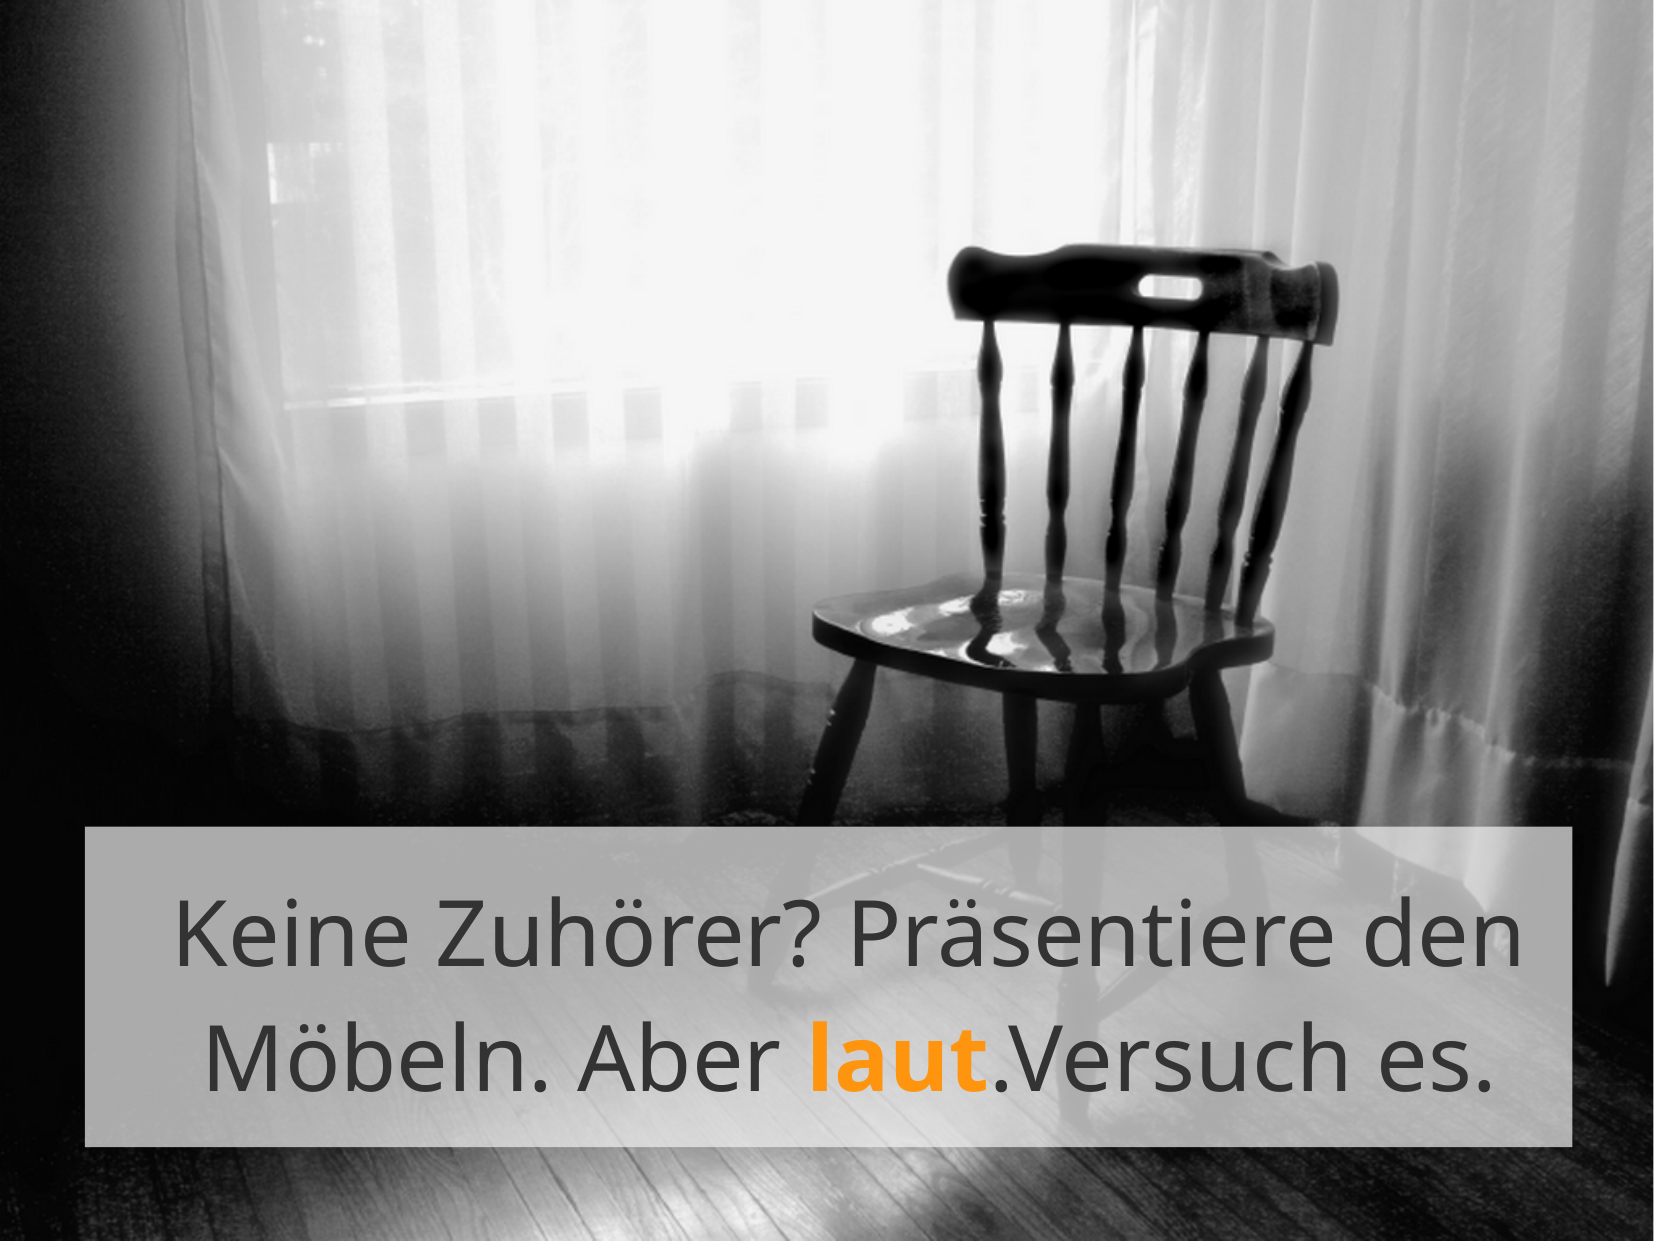

Keine Zuhörer? Präsentiere den
Möbeln. Aber laut.Versuch es.